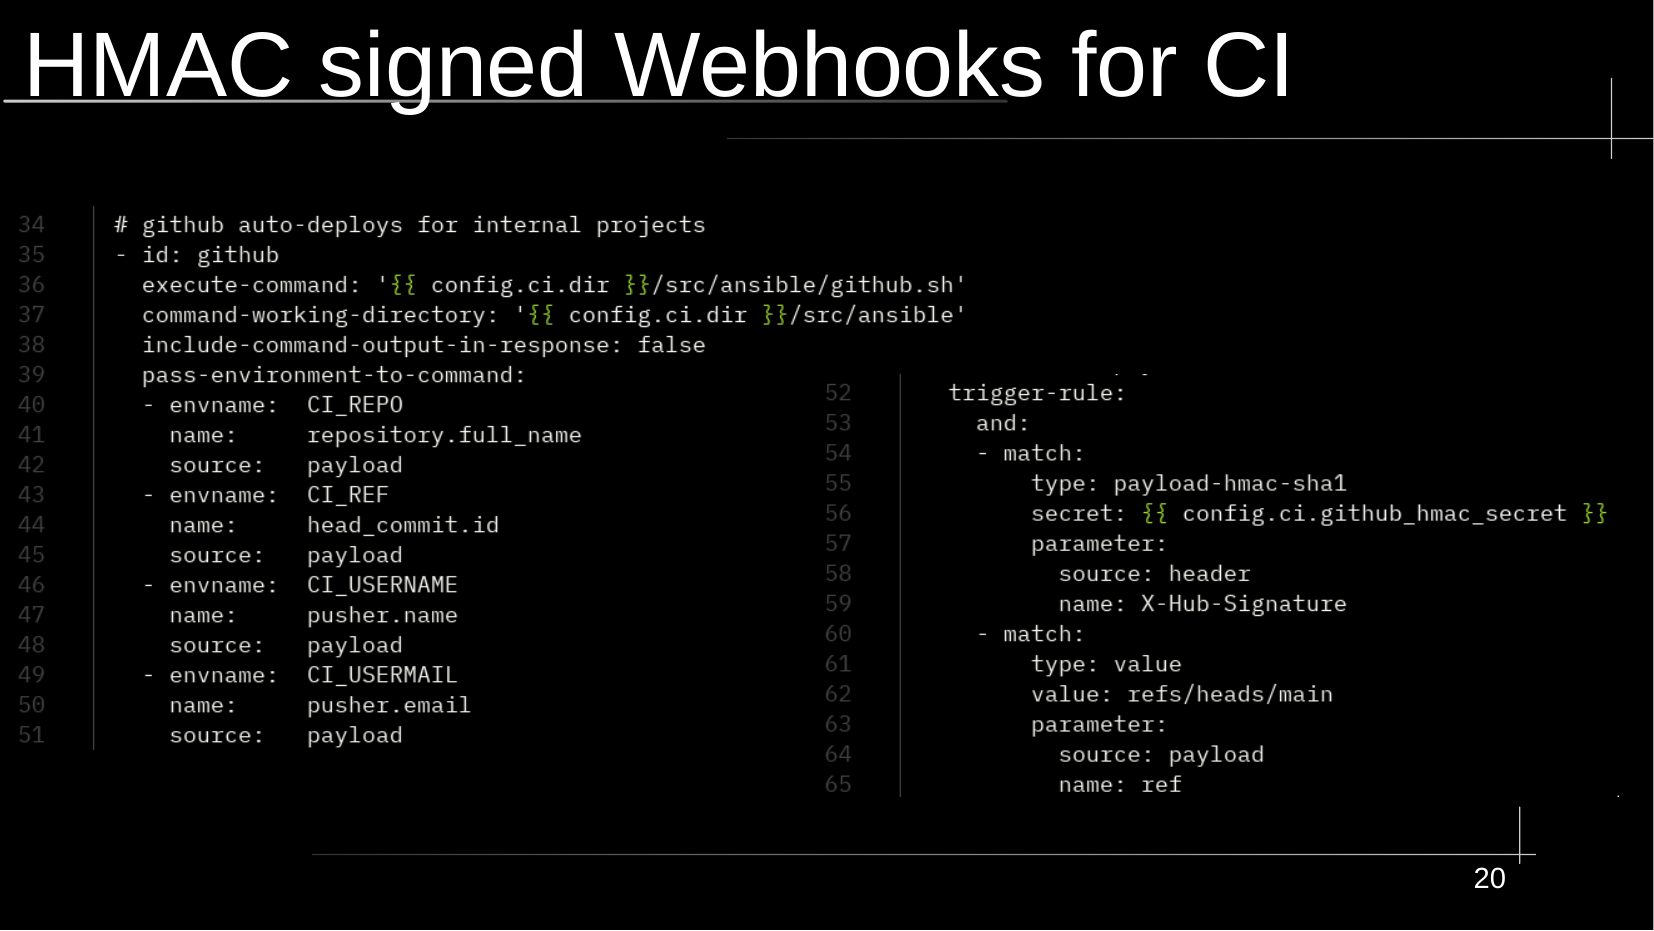

# HMAC signed Webhooks for CI
20